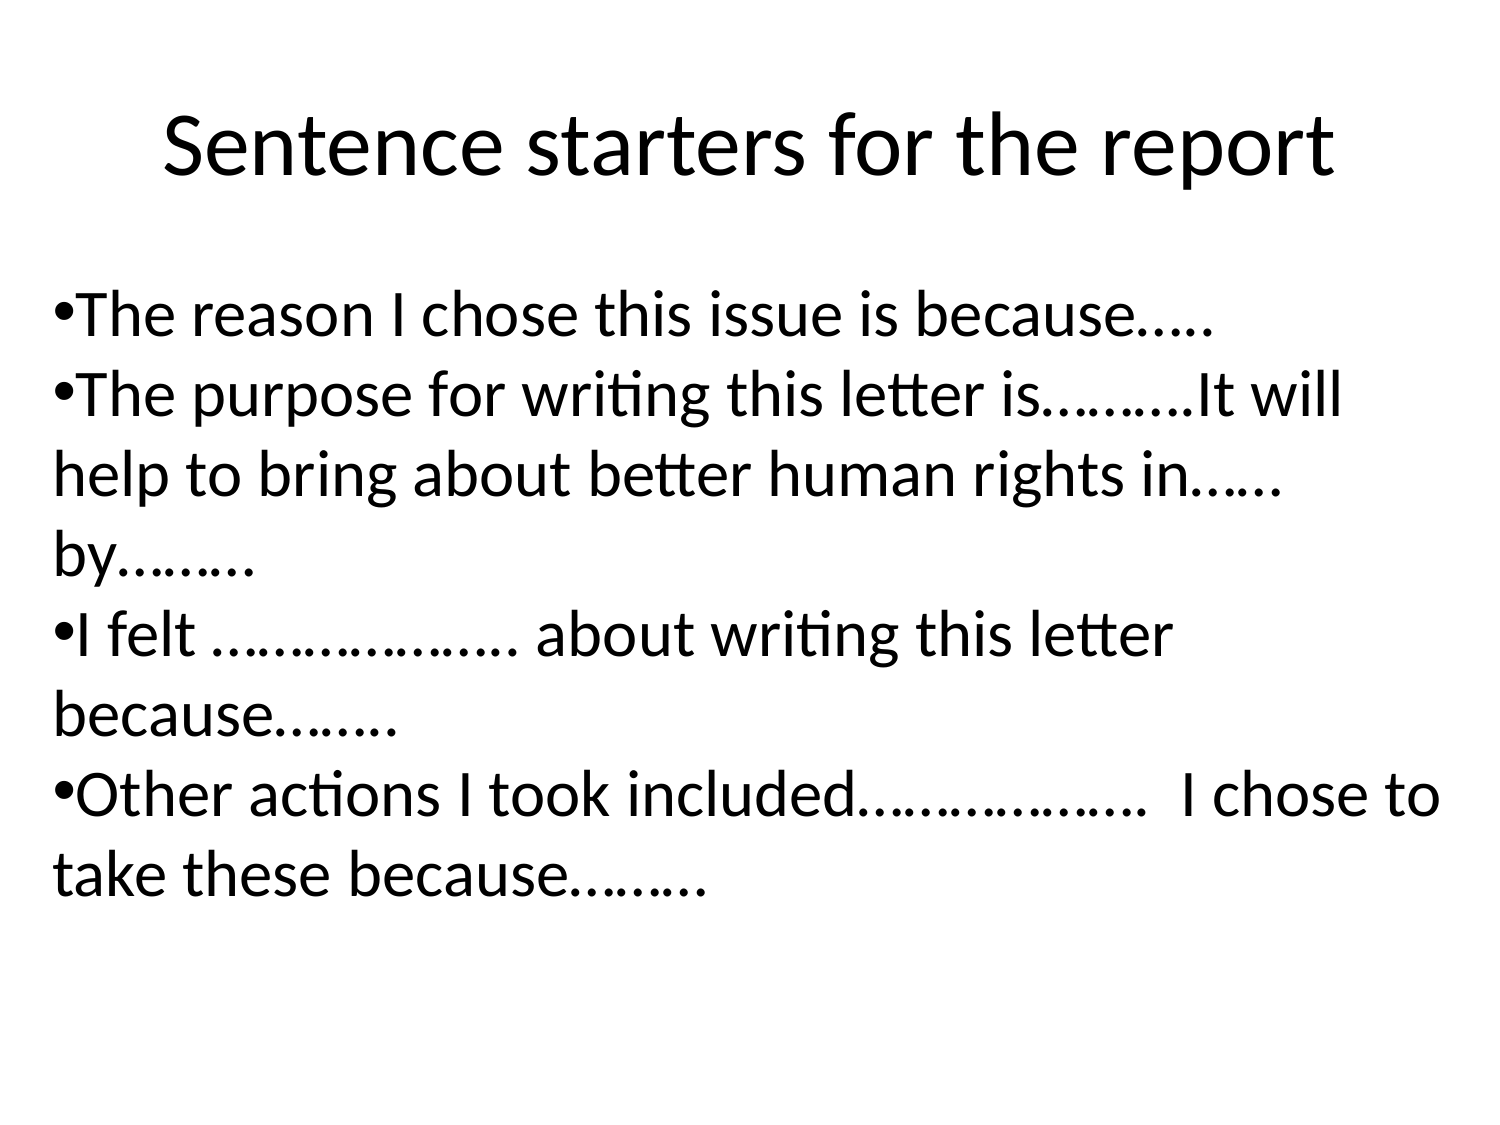

Sentence starters for the report
The reason I chose this issue is because…..
The purpose for writing this letter is……….It will help to bring about better human rights in…… by………
I felt ……………….. about writing this letter because……..
Other actions I took included………………. I chose to take these because………